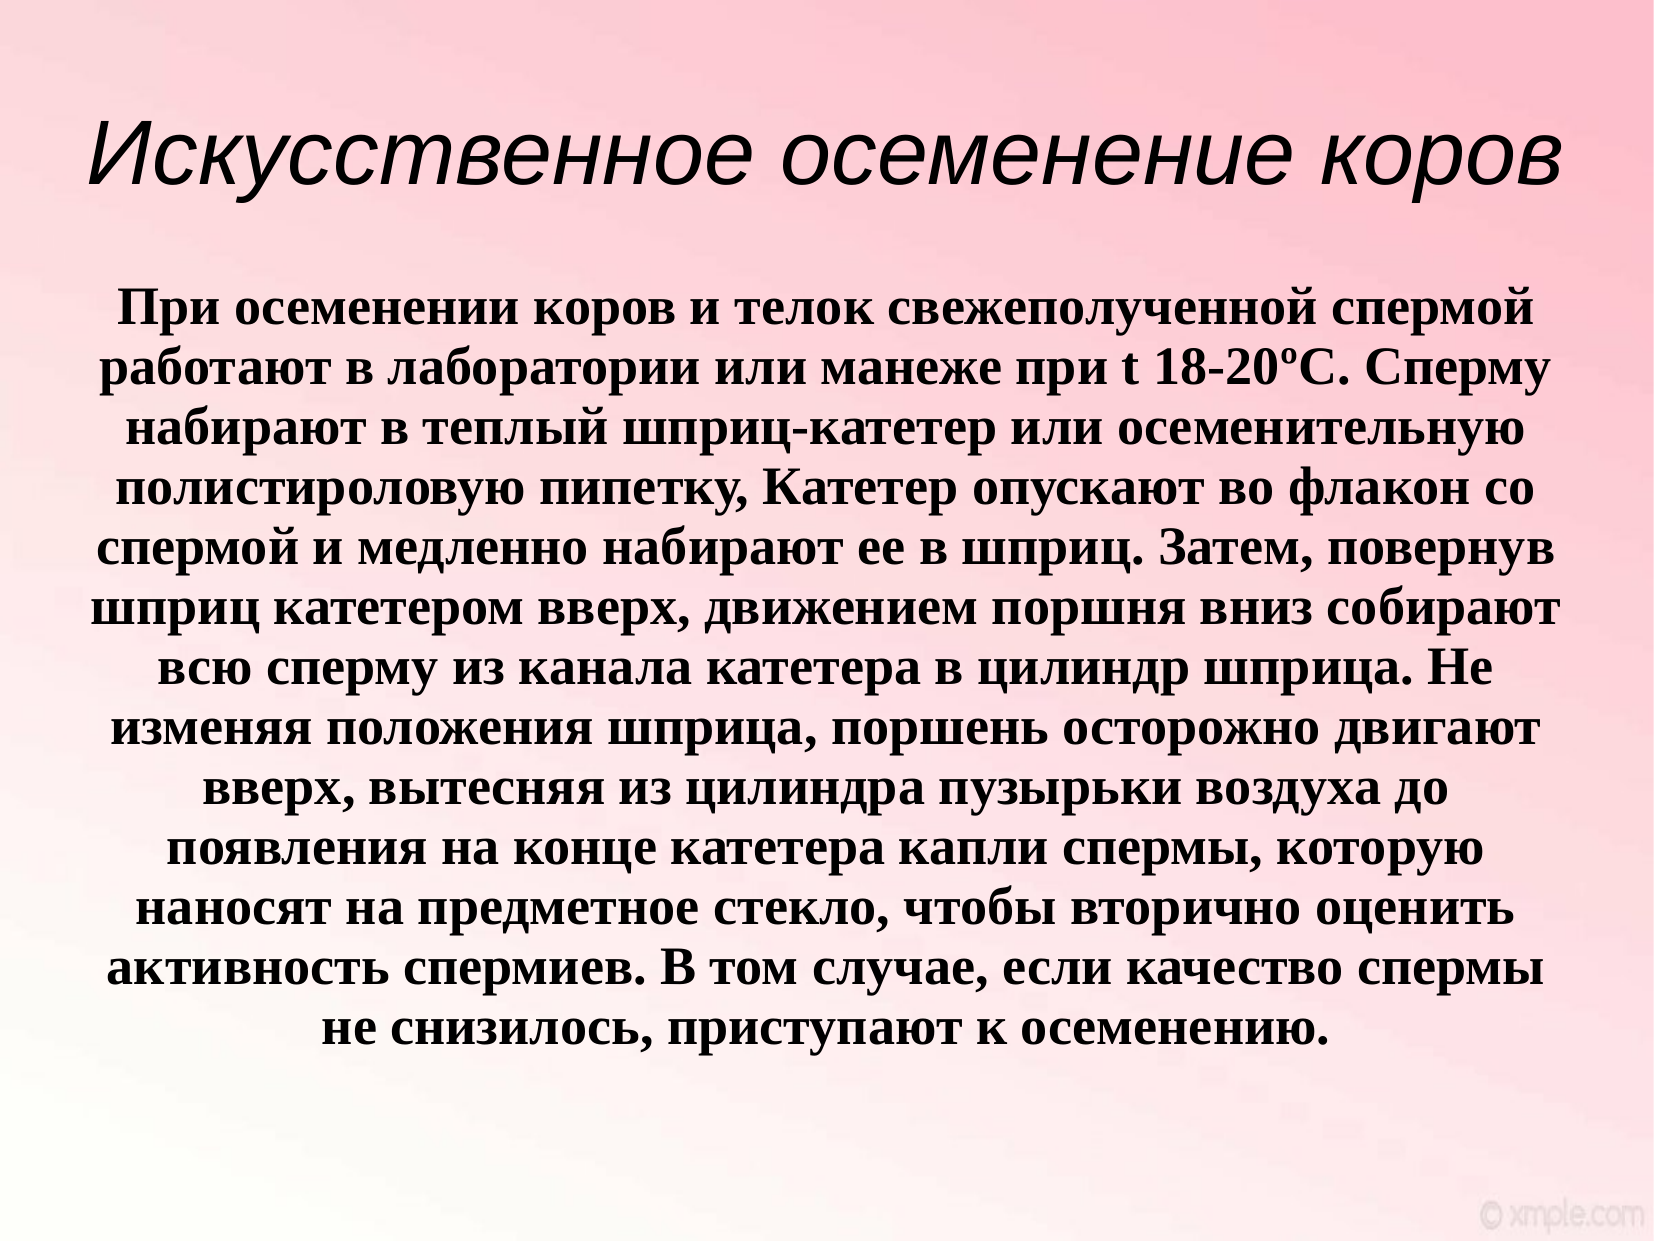

# Искусственное осеменение коров
При осеменении коров и телок свежеполученной спермой работают в лаборатории или манеже при t 18-20ºС. Сперму набирают в теплый шприц-катетер или осеменительную полистироловую пипетку, Катетер опускают во флакон со спермой и медленно набирают ее в шприц. Затем, повернув шприц катетером вверх, движением поршня вниз собирают всю сперму из канала катетера в цилиндр шприца. Не изменяя положения шприца, поршень осторожно двигают вверх, вытесняя из цилиндра пузырьки воздуха до появления на конце катетера капли спермы, которую наносят на предметное стекло, чтобы вторично оценить активность спермиев. В том случае, если качество спермы не снизилось, приступают к осеменению.